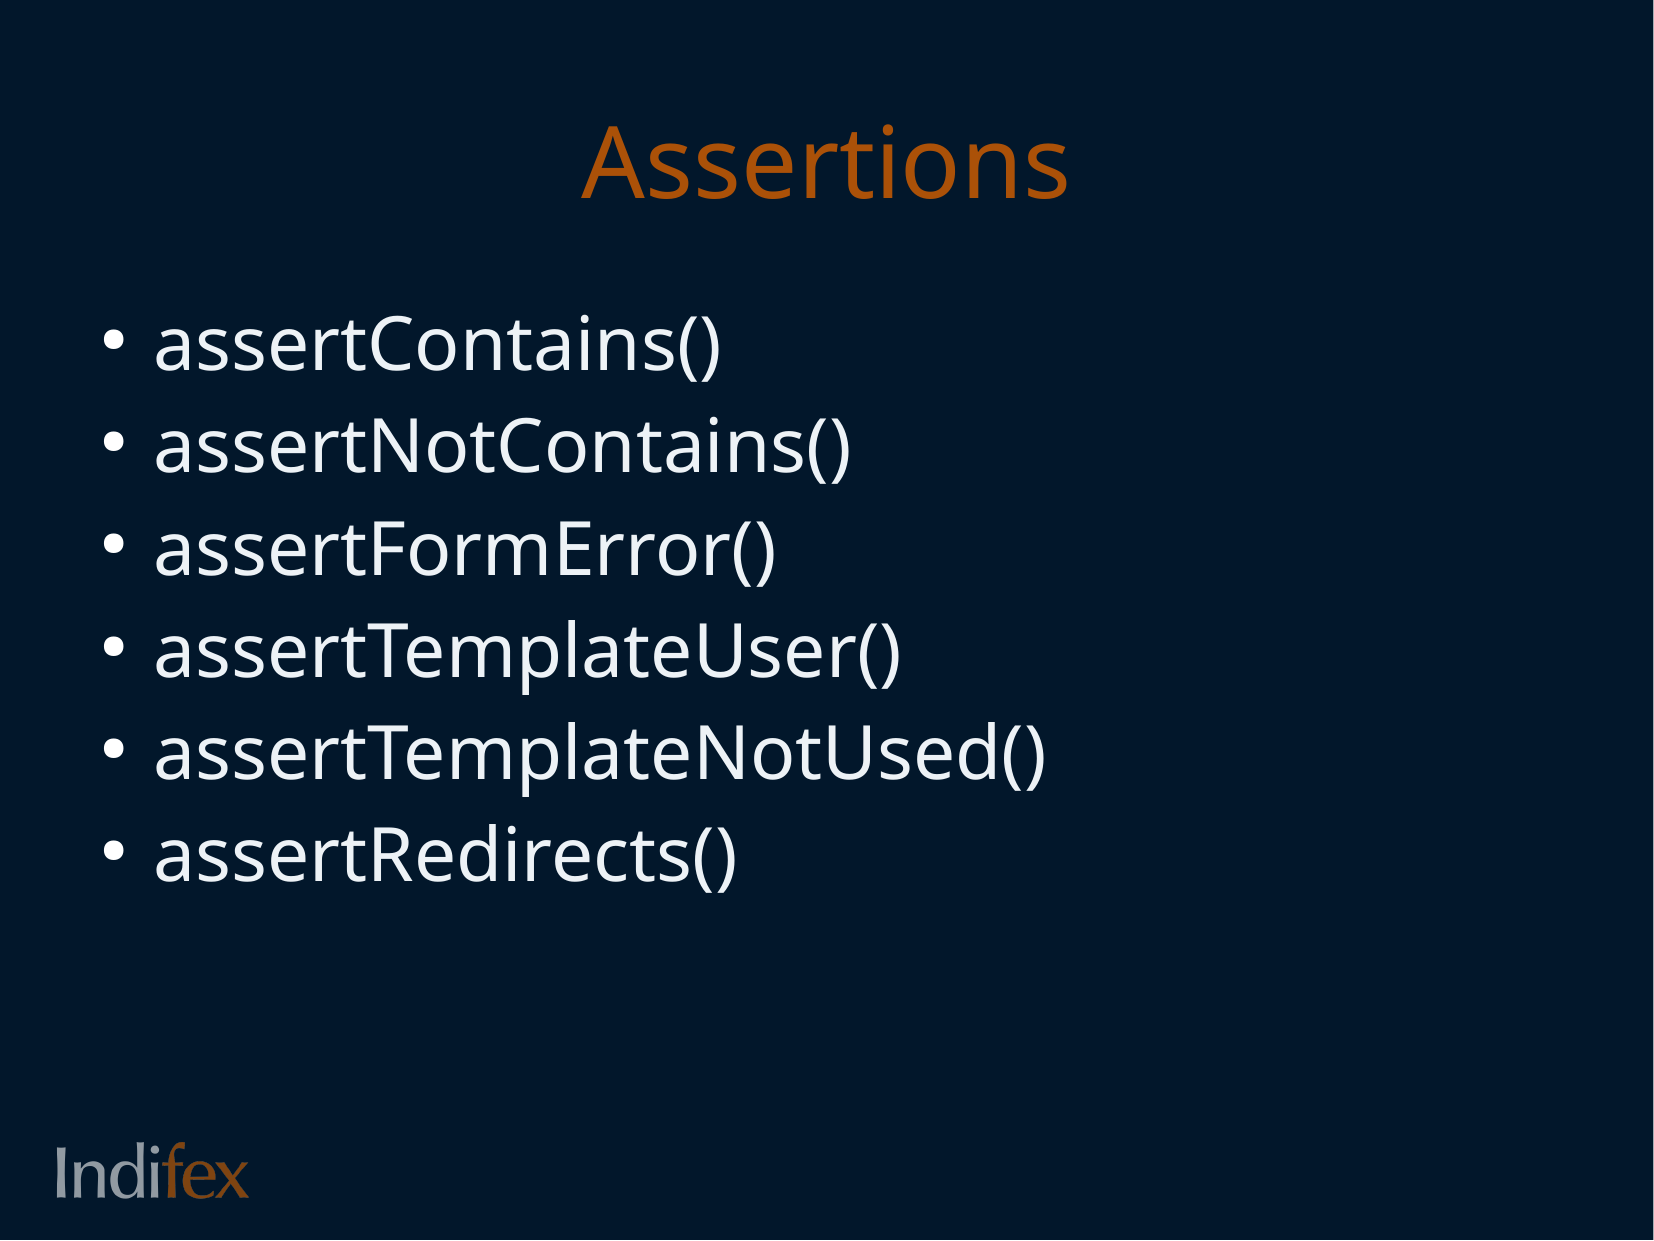

# Assertions
assertContains()
assertNotContains()
assertFormError()
assertTemplateUser()
assertTemplateNotUsed()
assertRedirects()